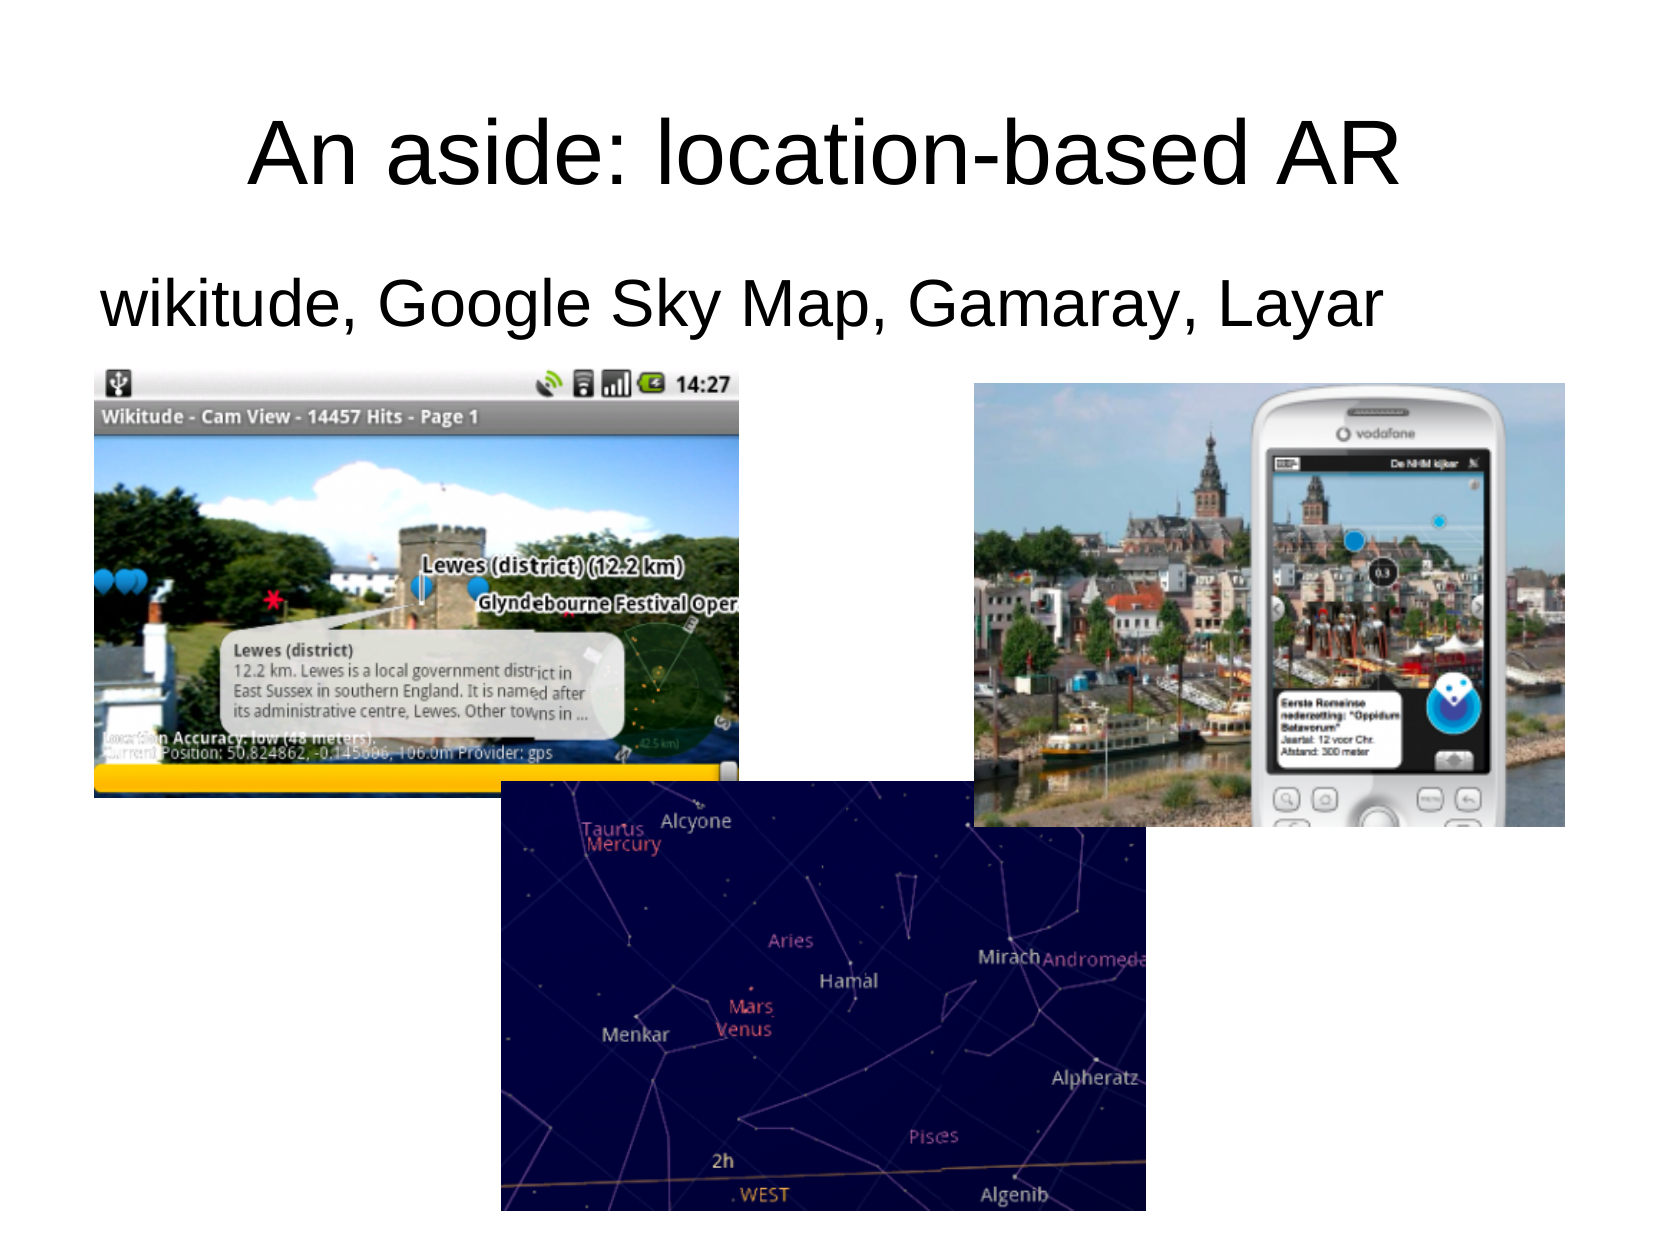

# An aside: location-based AR
wikitude, Google Sky Map, Gamaray, Layar